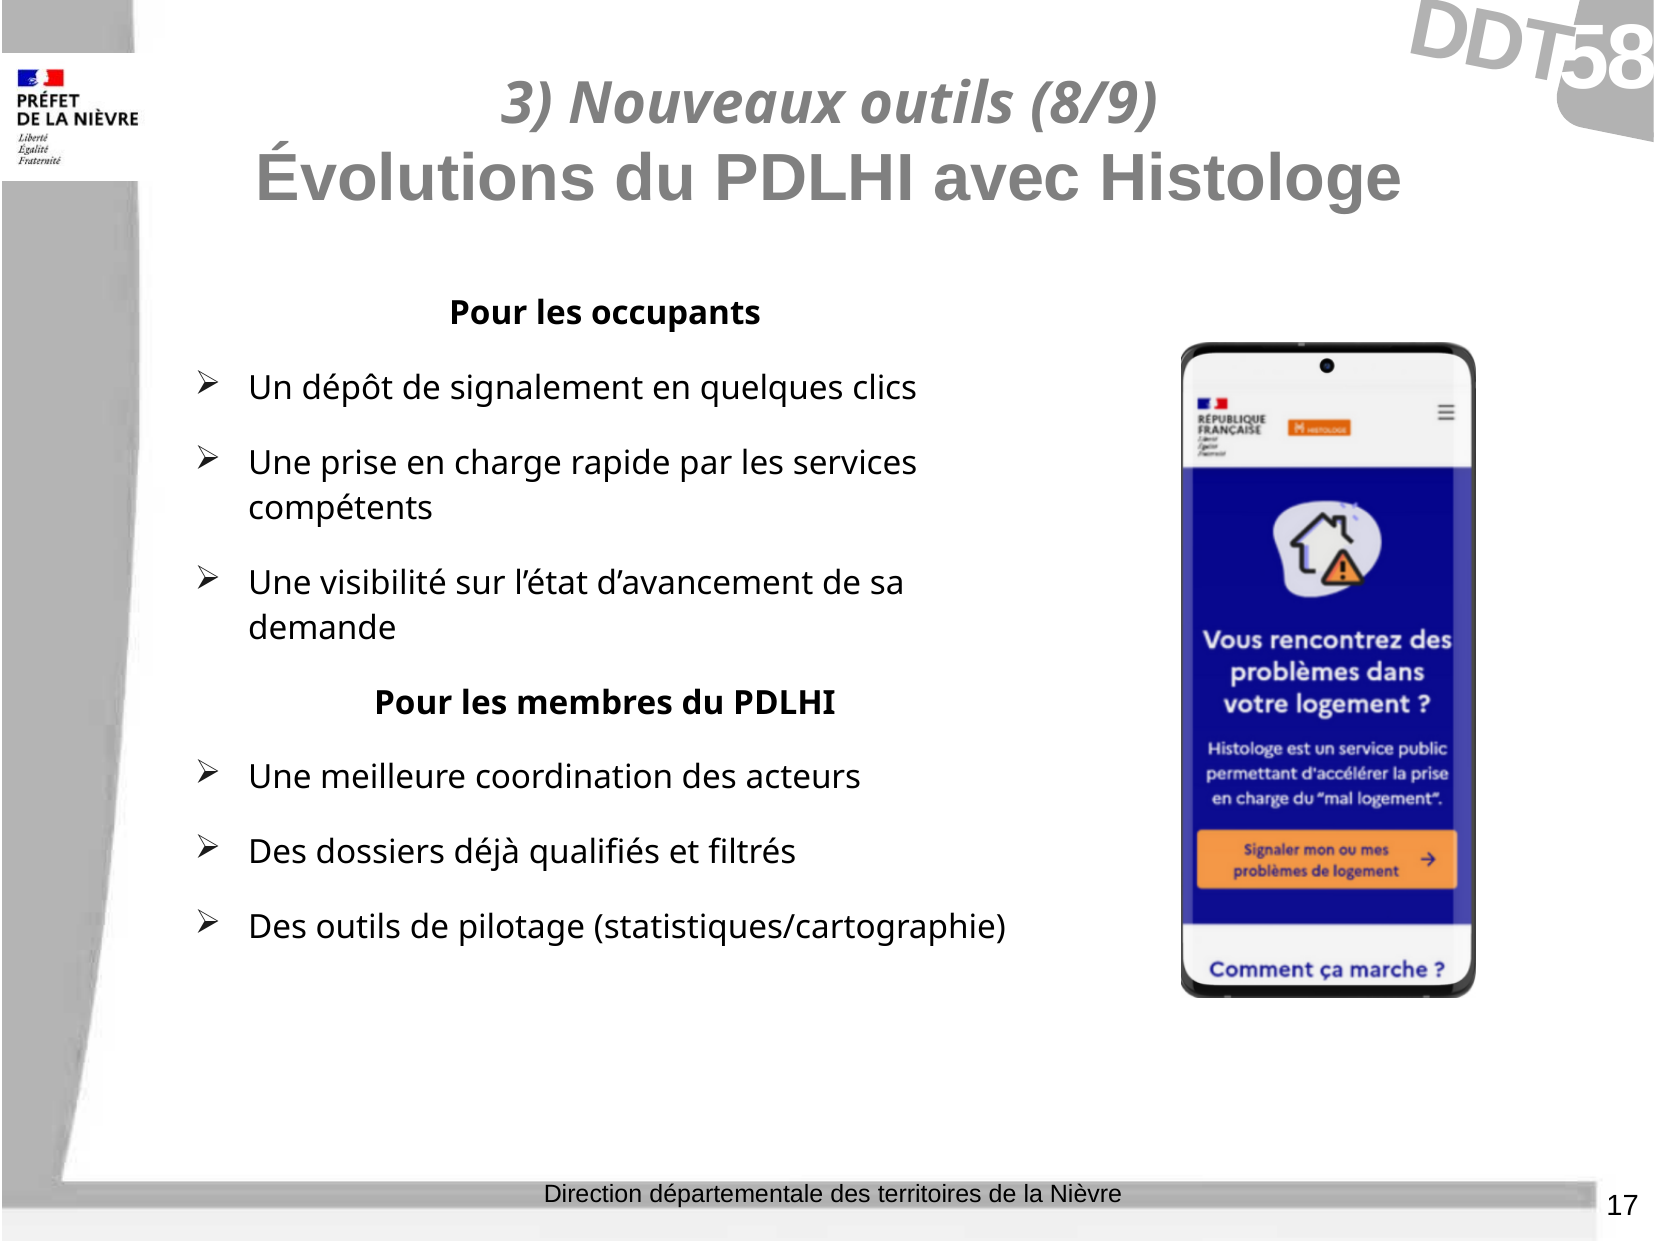

3) Nouveaux outils (8/9)
Évolutions du PDLHI avec Histologe
# Pour les occupants
Un dépôt de signalement en quelques clics
Une prise en charge rapide par les services compétents
Une visibilité sur l’état d’avancement de sa demande
Pour les membres du PDLHI
Une meilleure coordination des acteurs
Des dossiers déjà qualifiés et filtrés
Des outils de pilotage (statistiques/cartographie)